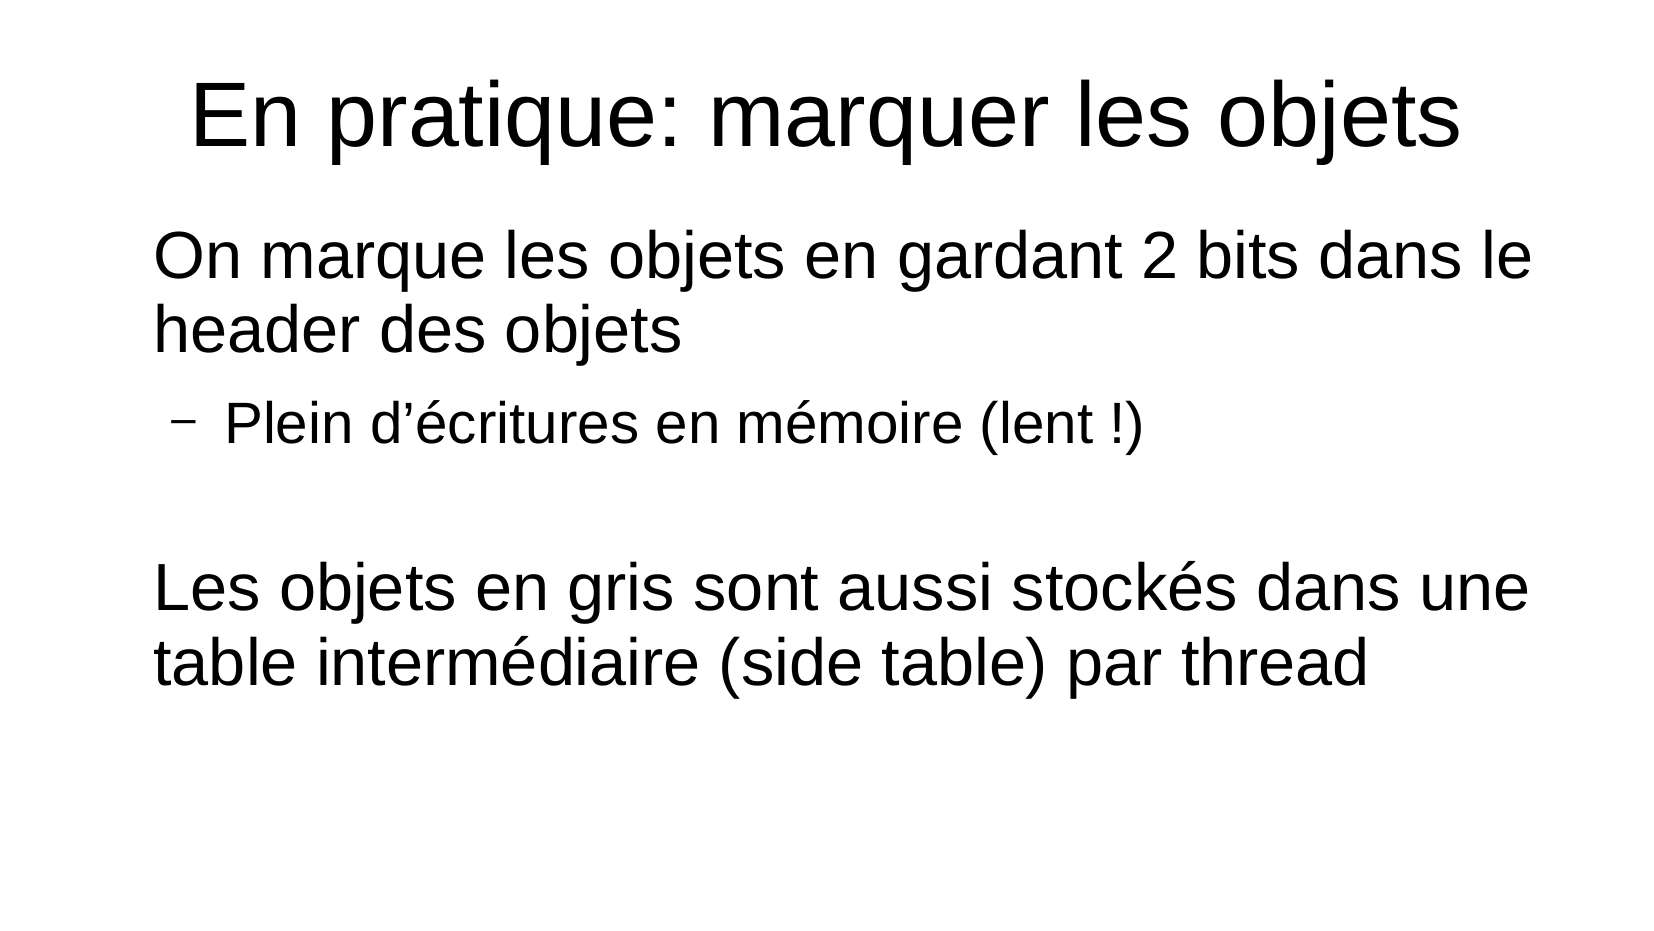

# En pratique: marquer les objets
On marque les objets en gardant 2 bits dans le header des objets
Plein d’écritures en mémoire (lent !)
Les objets en gris sont aussi stockés dans une table intermédiaire (side table) par thread